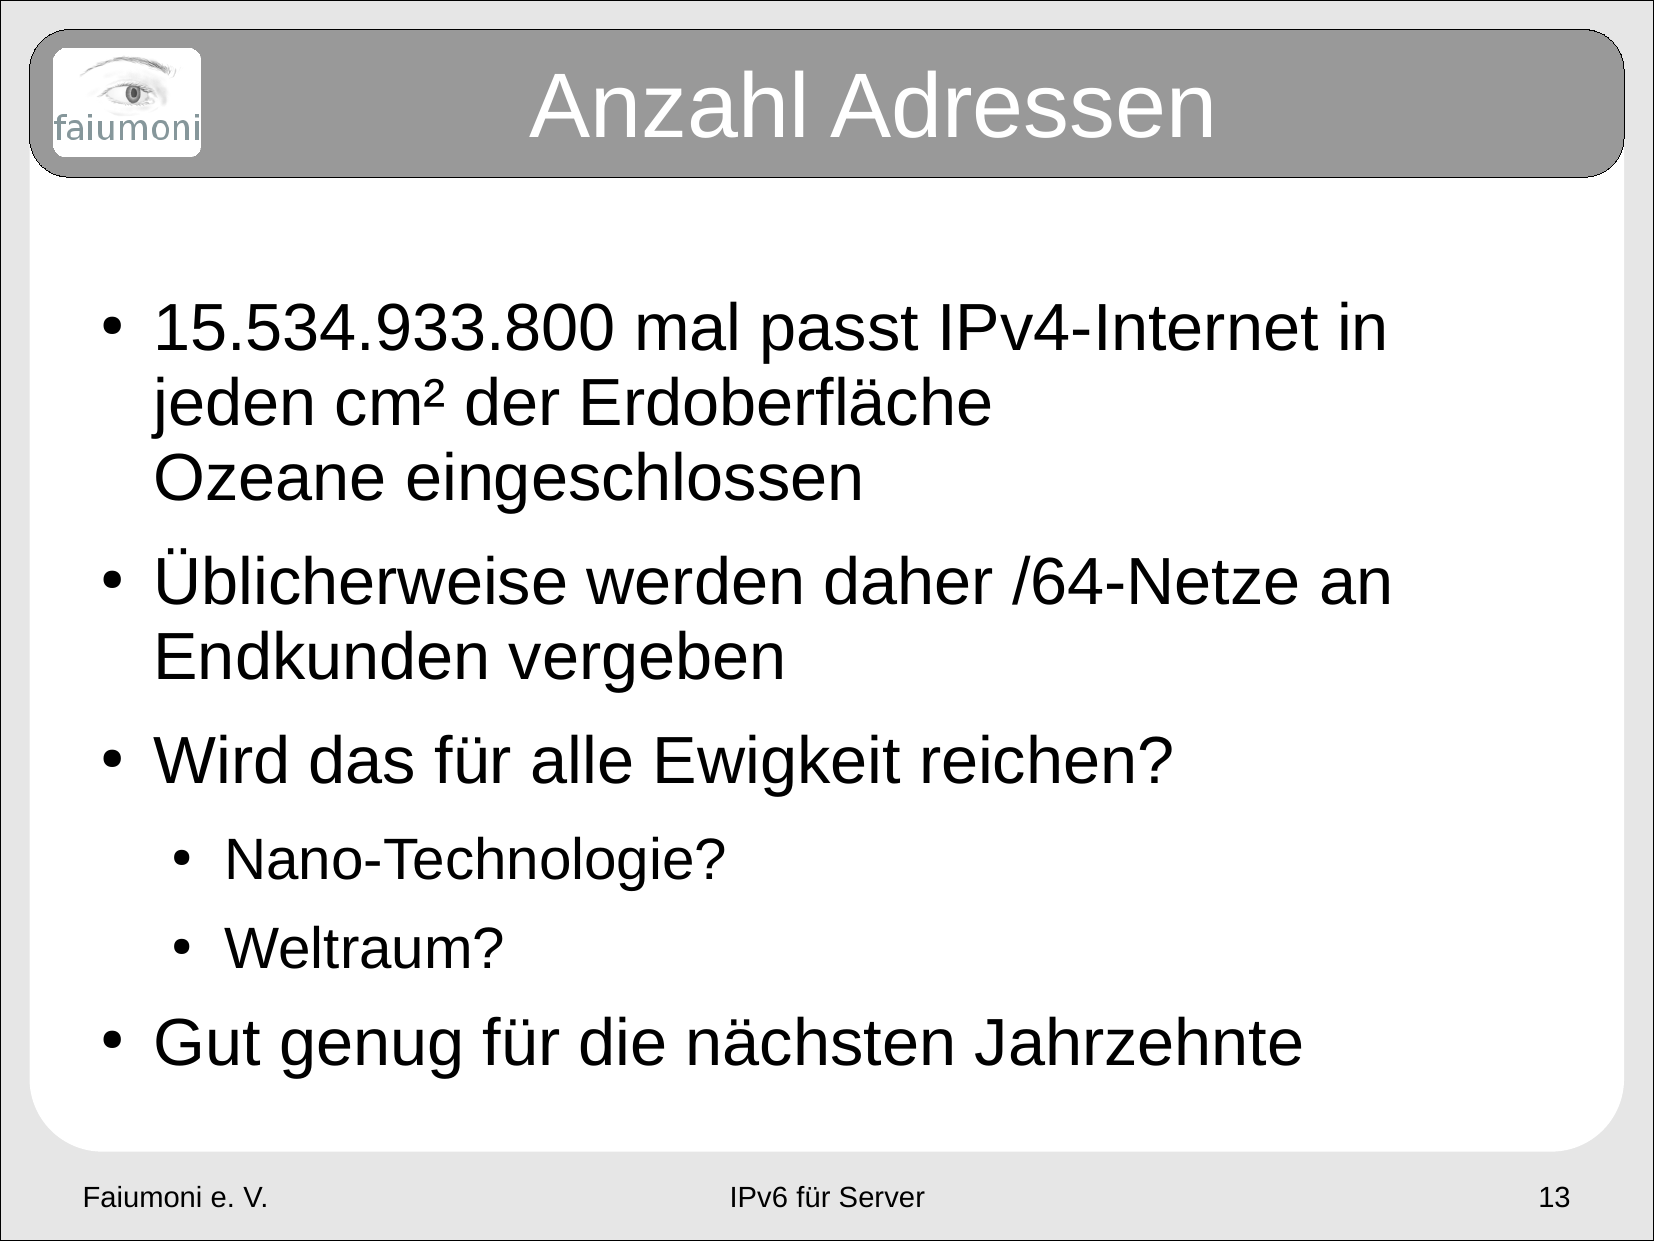

# Anzahl Adressen
15.534.933.800 mal passt IPv4-Internet in jeden cm² der Erdoberfläche
Ozeane eingeschlossen
Üblicherweise werden daher /64-Netze an Endkunden vergeben
Wird das für alle Ewigkeit reichen?
Nano-Technologie?
Weltraum?
Gut genug für die nächsten Jahrzehnte
Faiumoni e. V.
IPv6 für Server
13